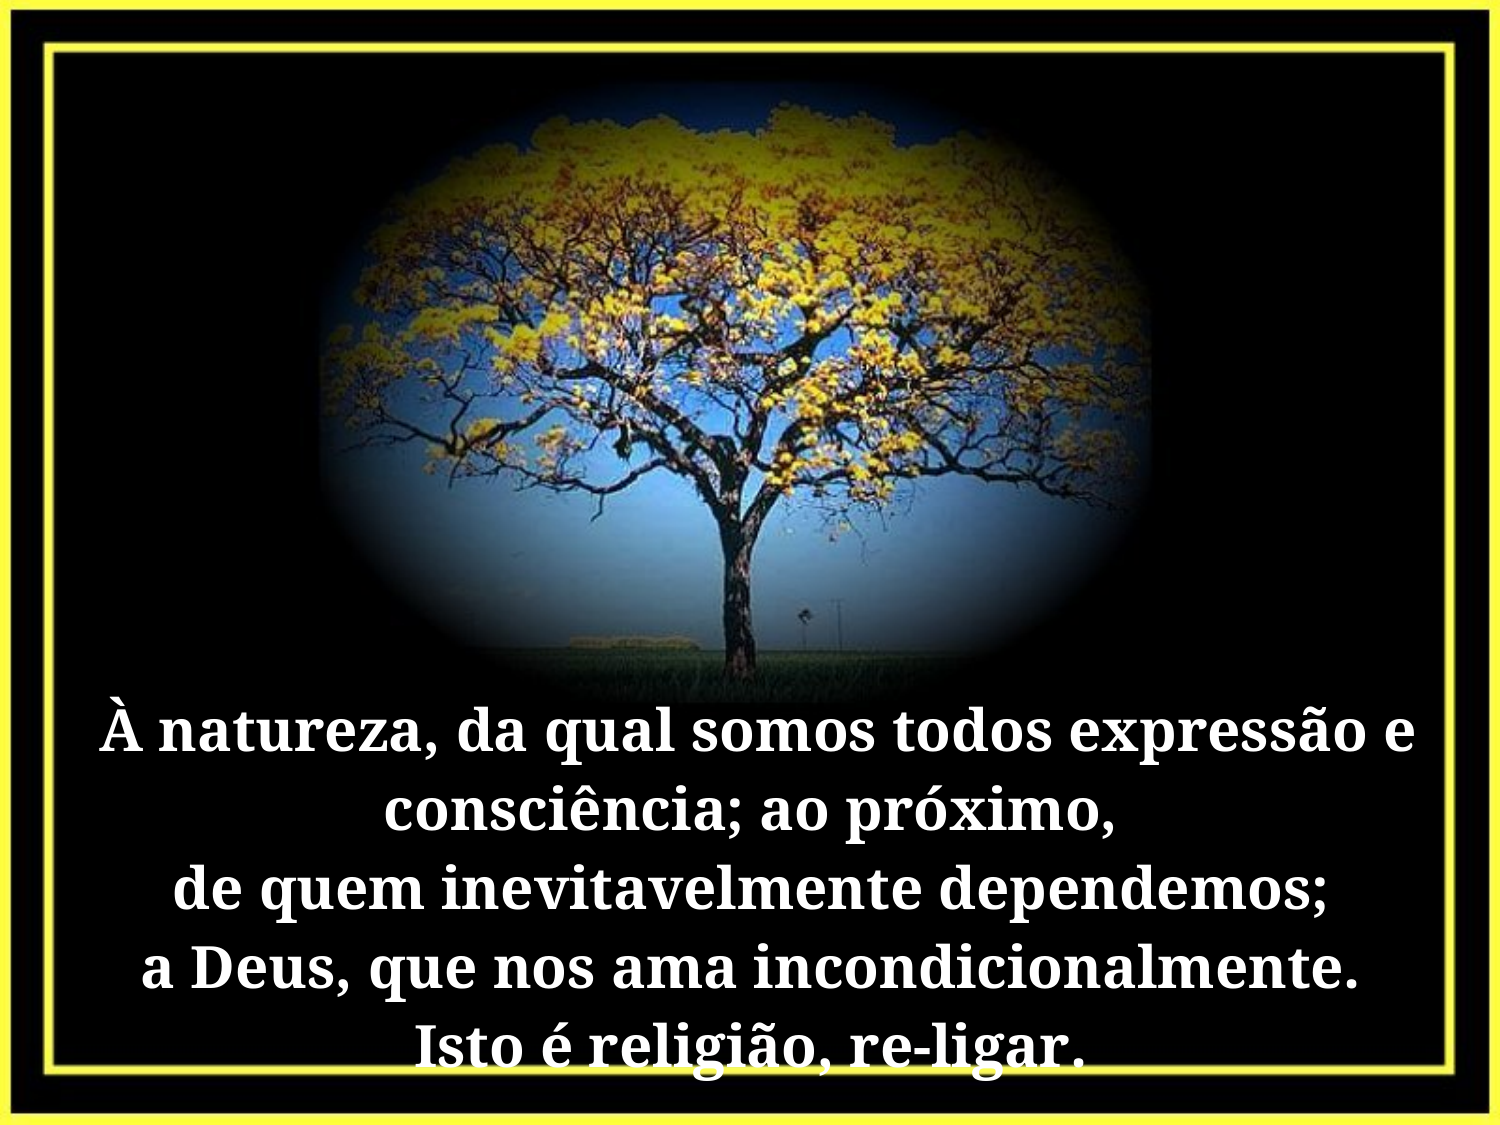

À natureza, da qual somos todos expressão e consciência; ao próximo,
de quem inevitavelmente dependemos;
a Deus, que nos ama incondicionalmente.
Isto é religião, re-ligar.